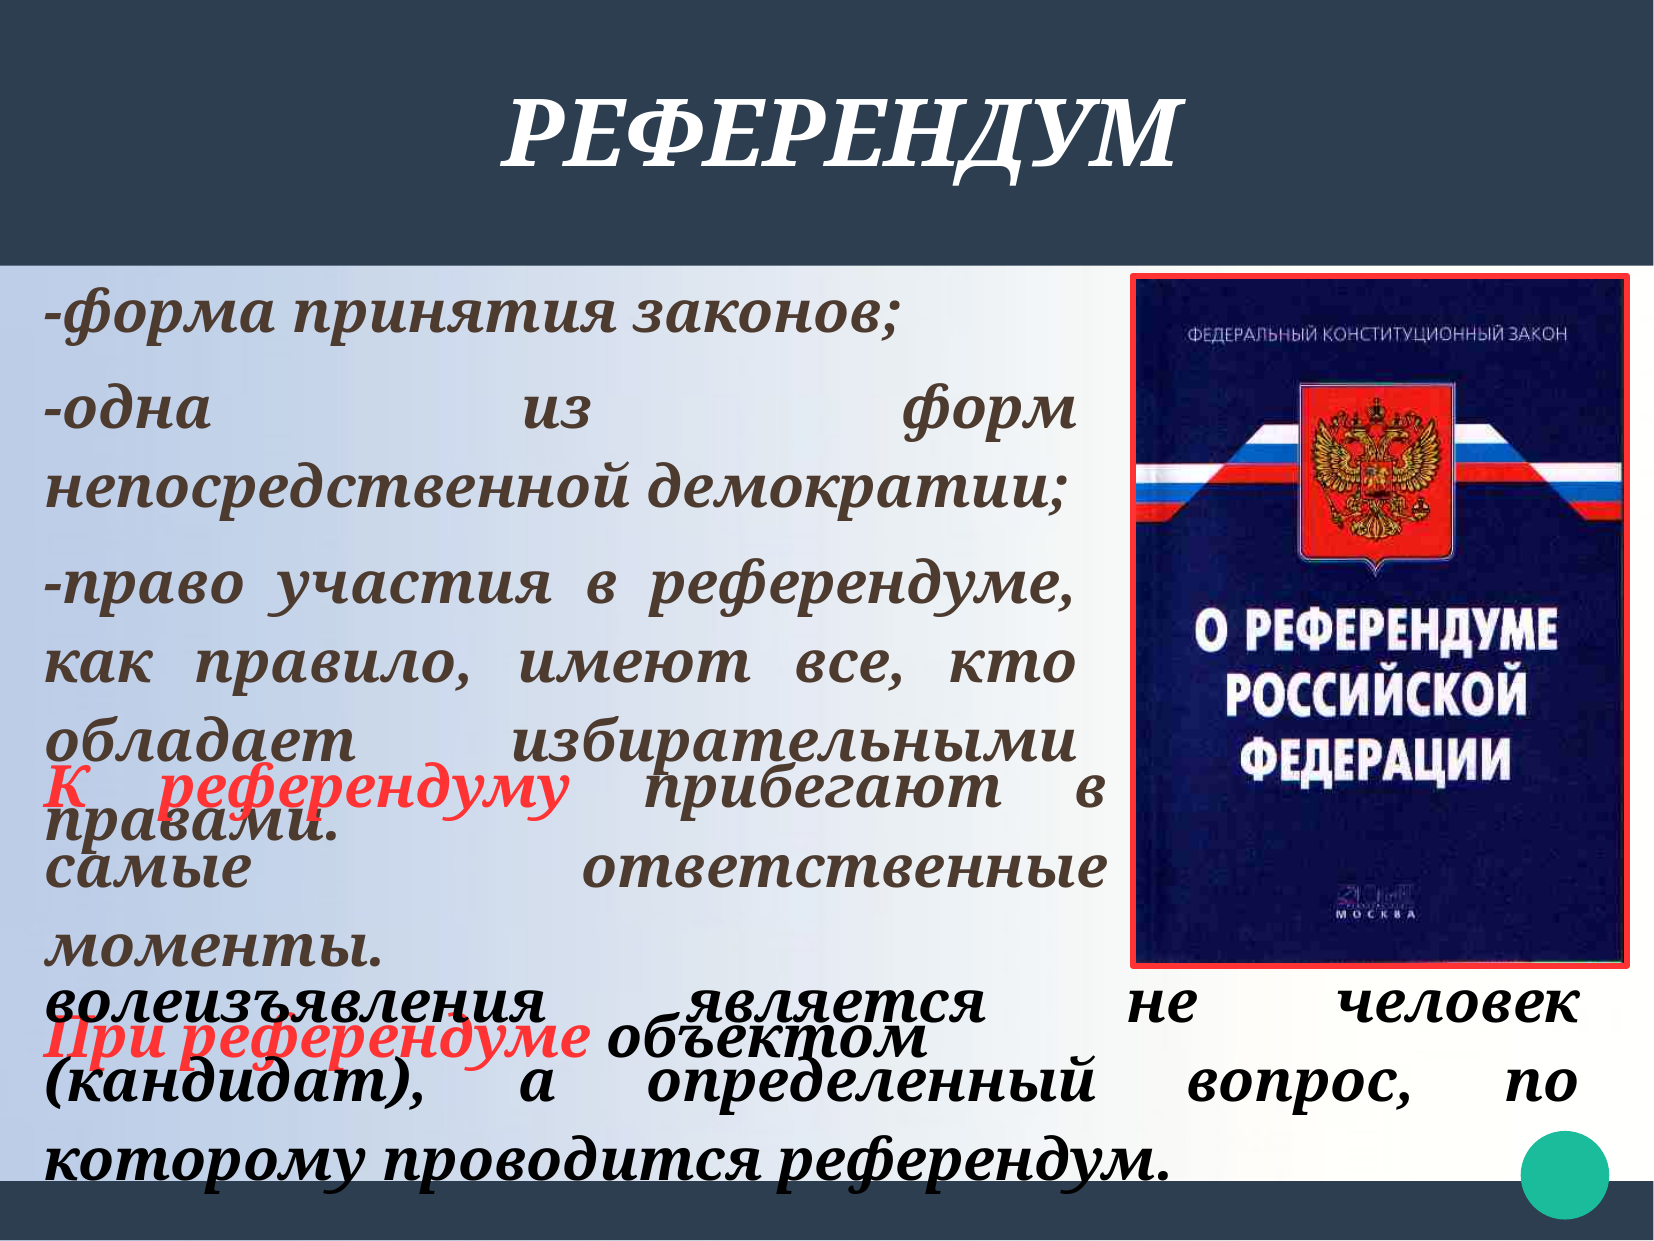

Референдум
-форма принятия законов;
-одна из форм непосредственной демократии;
-право участия в референдуме, как правило, имеют все, кто обладает избирательными правами.
К референдуму прибегают в самые ответственные моменты.
При референдуме объектом
волеизъявления является не человек (кандидат), а определенный вопрос, по которому проводится референдум.